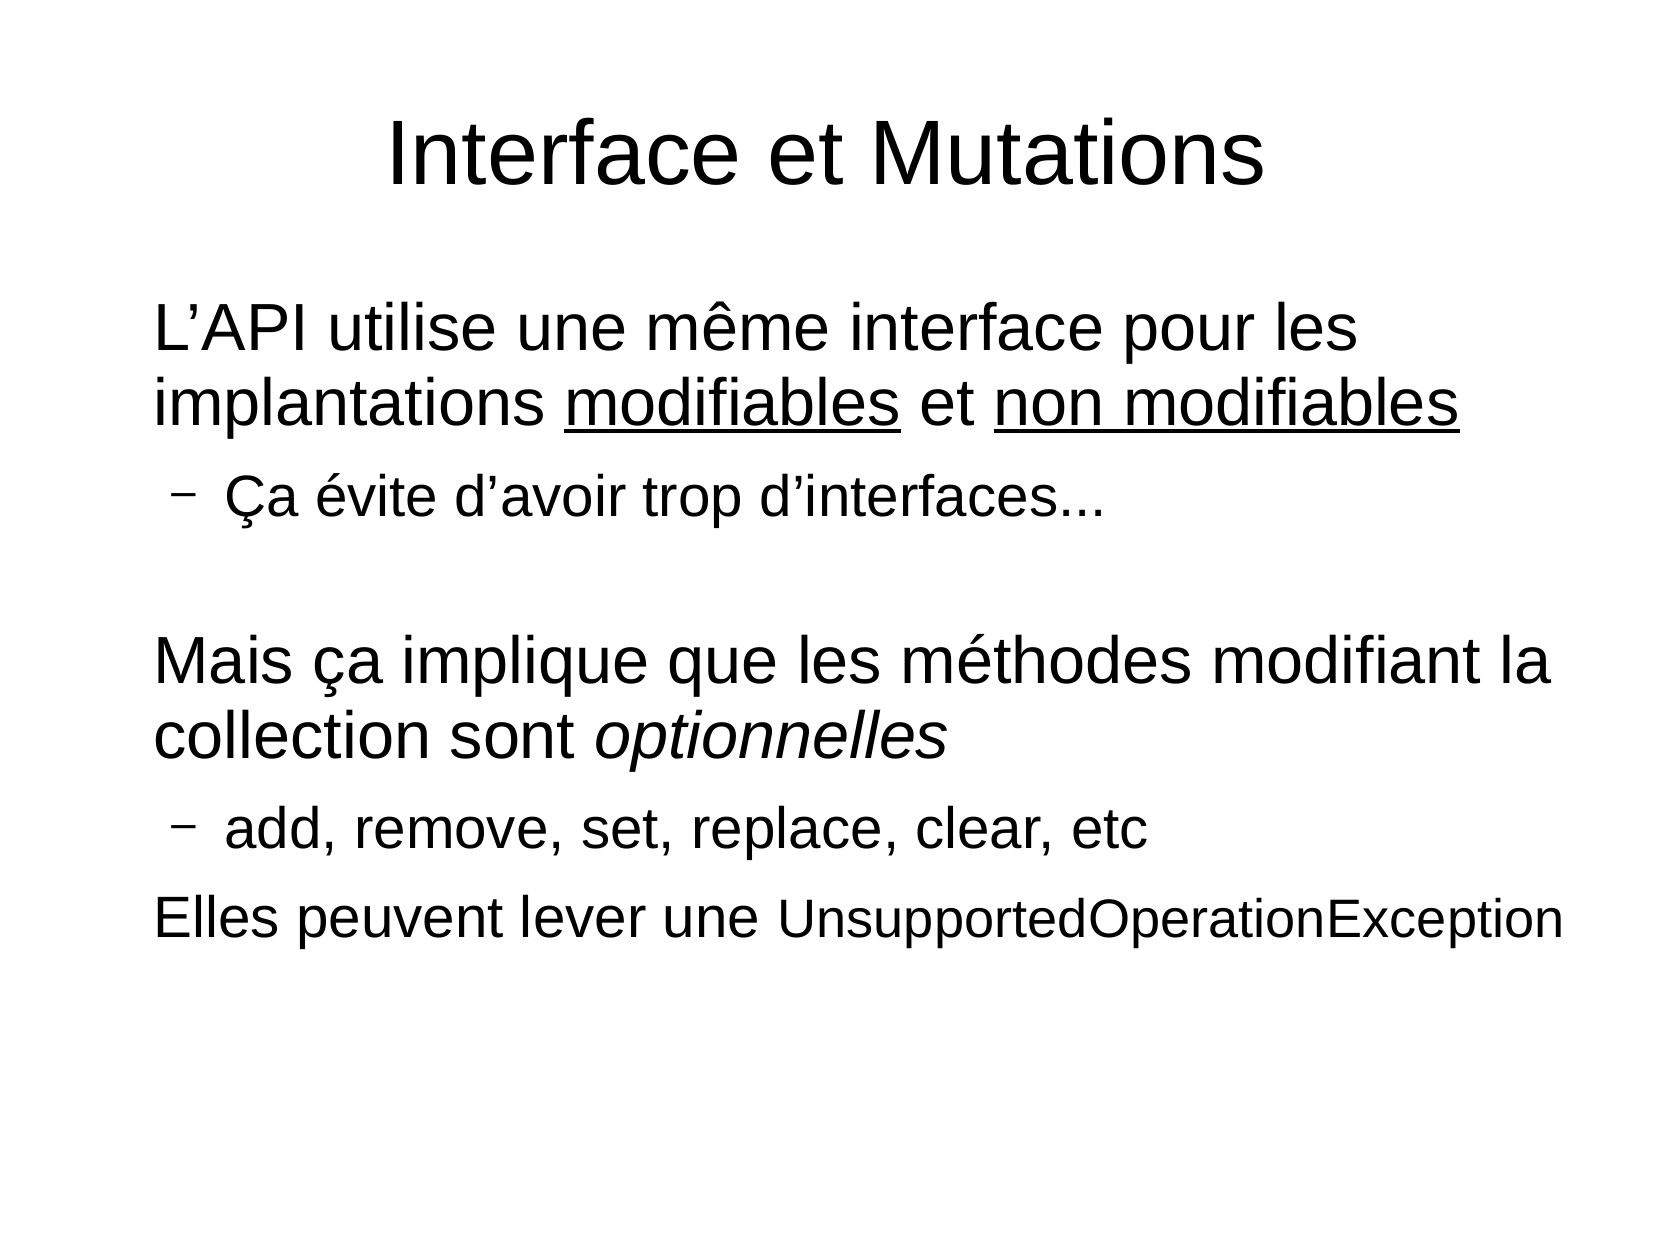

# Interface et Mutations
L’API utilise une même interface pour les implantations modifiables et non modifiables
Ça évite d’avoir trop d’interfaces...
Mais ça implique que les méthodes modifiant la collection sont optionnelles
add, remove, set, replace, clear, etc
Elles peuvent lever une UnsupportedOperationException